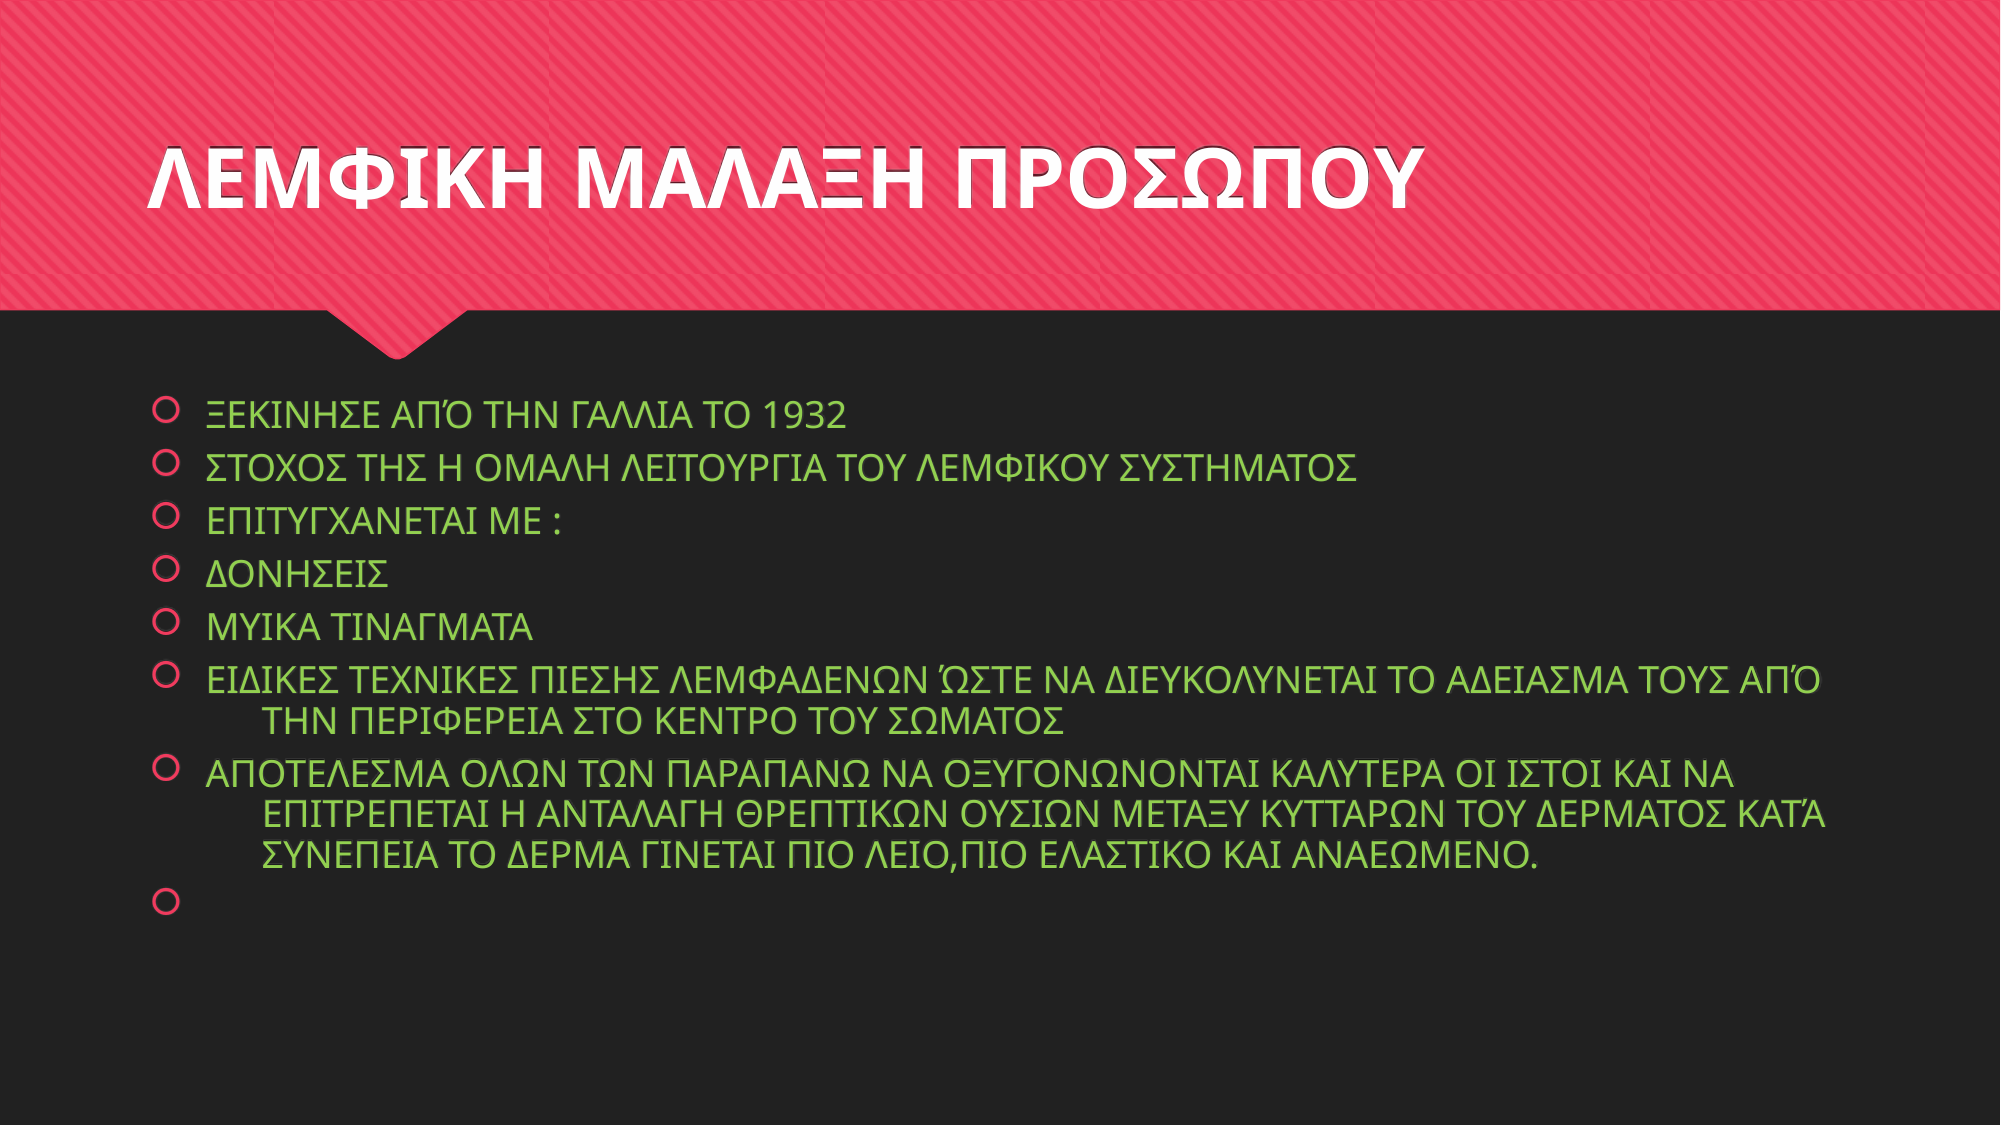

# ΛΕΜΦΙΚΗ ΜΑΛΑΞΗ ΠΡΟΣΩΠΟΥ
ΞΕΚΙΝΗΣΕ ΑΠΌ ΤΗΝ ΓΑΛΛΙΑ ΤΟ 1932
ΣΤΟΧΟΣ ΤΗΣ Η ΟΜΑΛΗ ΛΕΙΤΟΥΡΓΙΑ ΤΟΥ ΛΕΜΦΙΚΟΥ ΣΥΣΤΗΜΑΤΟΣ
ΕΠΙΤΥΓΧΑΝΕΤΑΙ ΜΕ :
ΔΟΝΗΣΕΙΣ
ΜΥΙΚΑ ΤΙΝΑΓΜΑΤΑ
ΕΙΔΙΚΕΣ ΤΕΧΝΙΚΕΣ ΠΙΕΣΗΣ ΛΕΜΦΑΔΕΝΩΝ ΏΣΤΕ ΝΑ ΔΙΕΥΚΟΛΥΝΕΤΑΙ ΤΟ ΑΔΕΙΑΣΜΑ ΤΟΥΣ ΑΠΌ ΤΗΝ ΠΕΡΙΦΕΡΕΙΑ ΣΤΟ ΚΕΝΤΡΟ ΤΟΥ ΣΩΜΑΤΟΣ
ΑΠΟΤΕΛΕΣΜΑ ΟΛΩΝ ΤΩΝ ΠΑΡΑΠΑΝΩ ΝΑ ΟΞΥΓΟΝΩΝΟΝΤΑΙ ΚΑΛΥΤΕΡΑ ΟΙ ΙΣΤΟΙ ΚΑΙ ΝΑ ΕΠΙΤΡΕΠΕΤΑΙ Η ΑΝΤΑΛΑΓΗ ΘΡΕΠΤΙΚΩΝ ΟΥΣΙΩΝ ΜΕΤΑΞΥ ΚΥΤΤΑΡΩΝ ΤΟΥ ΔΕΡΜΑΤΟΣ ΚΑΤΆ ΣΥΝΕΠΕΙΑ ΤΟ ΔΕΡΜΑ ΓΙΝΕΤΑΙ ΠΙΟ ΛΕΙΟ,ΠΙΟ ΕΛΑΣΤΙΚΟ ΚΑΙ ΑΝΑΕΩΜΕΝΟ.